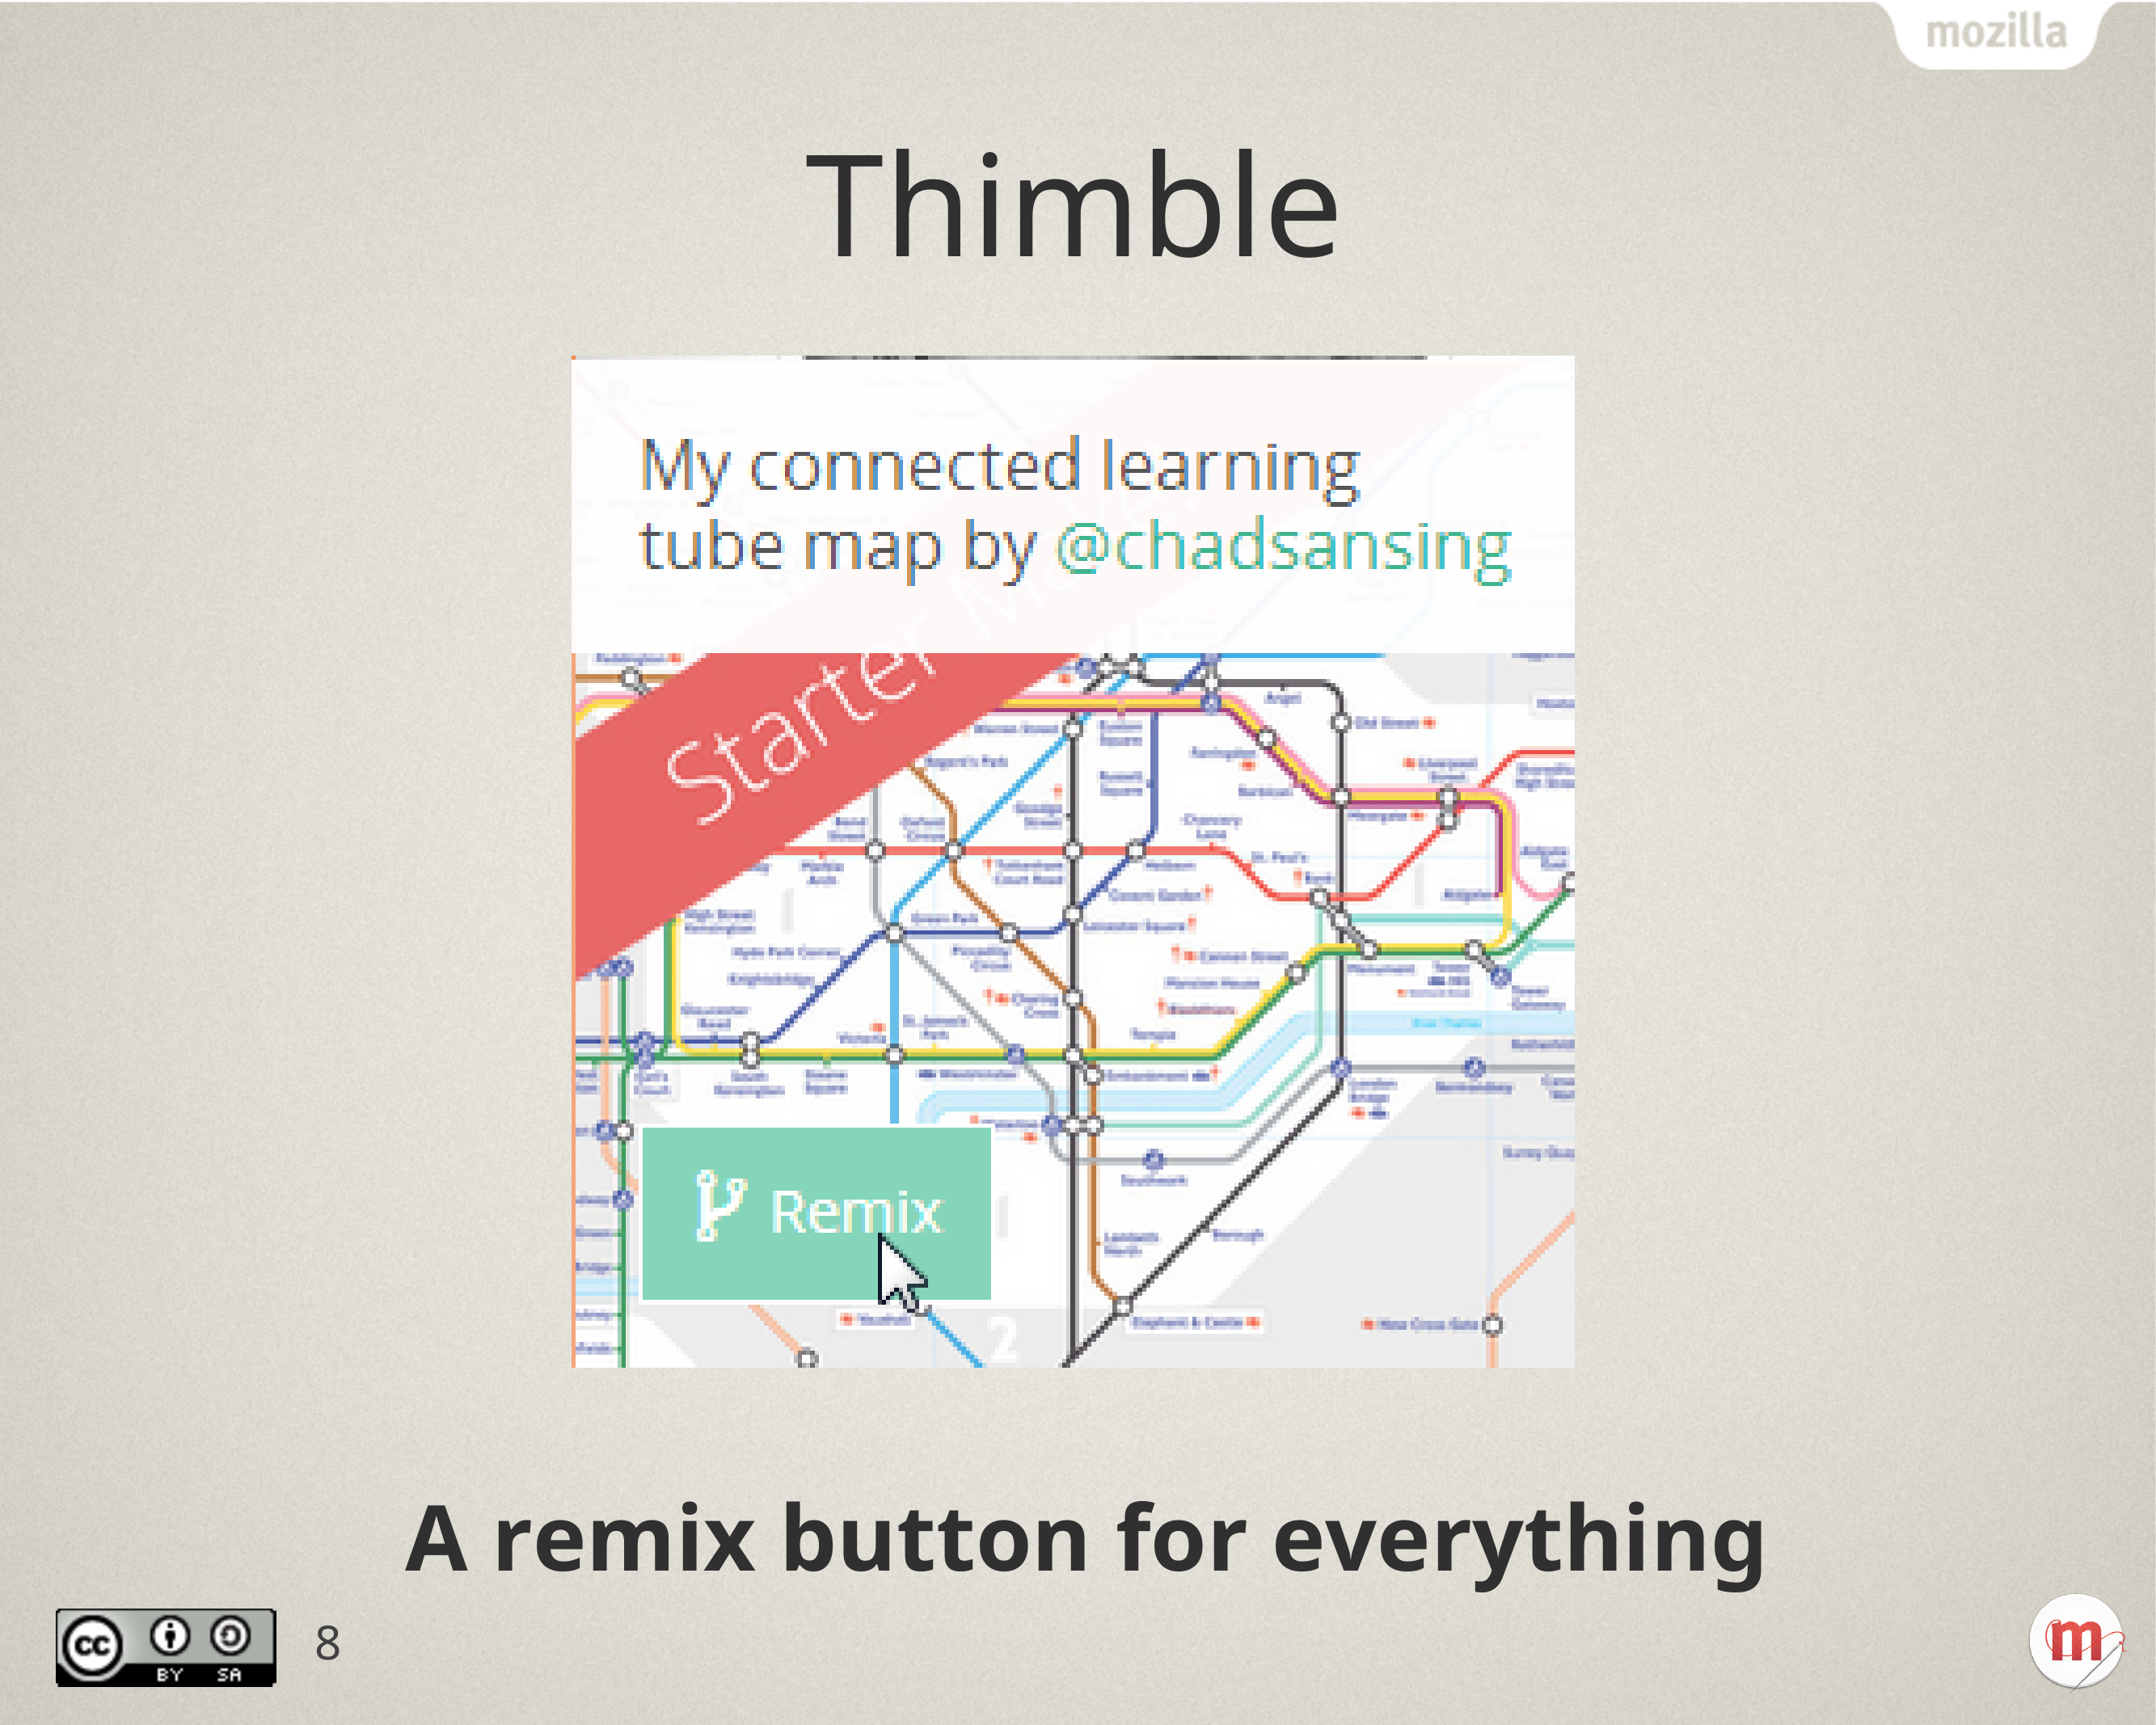

# Thimble
A remix button for everything
8